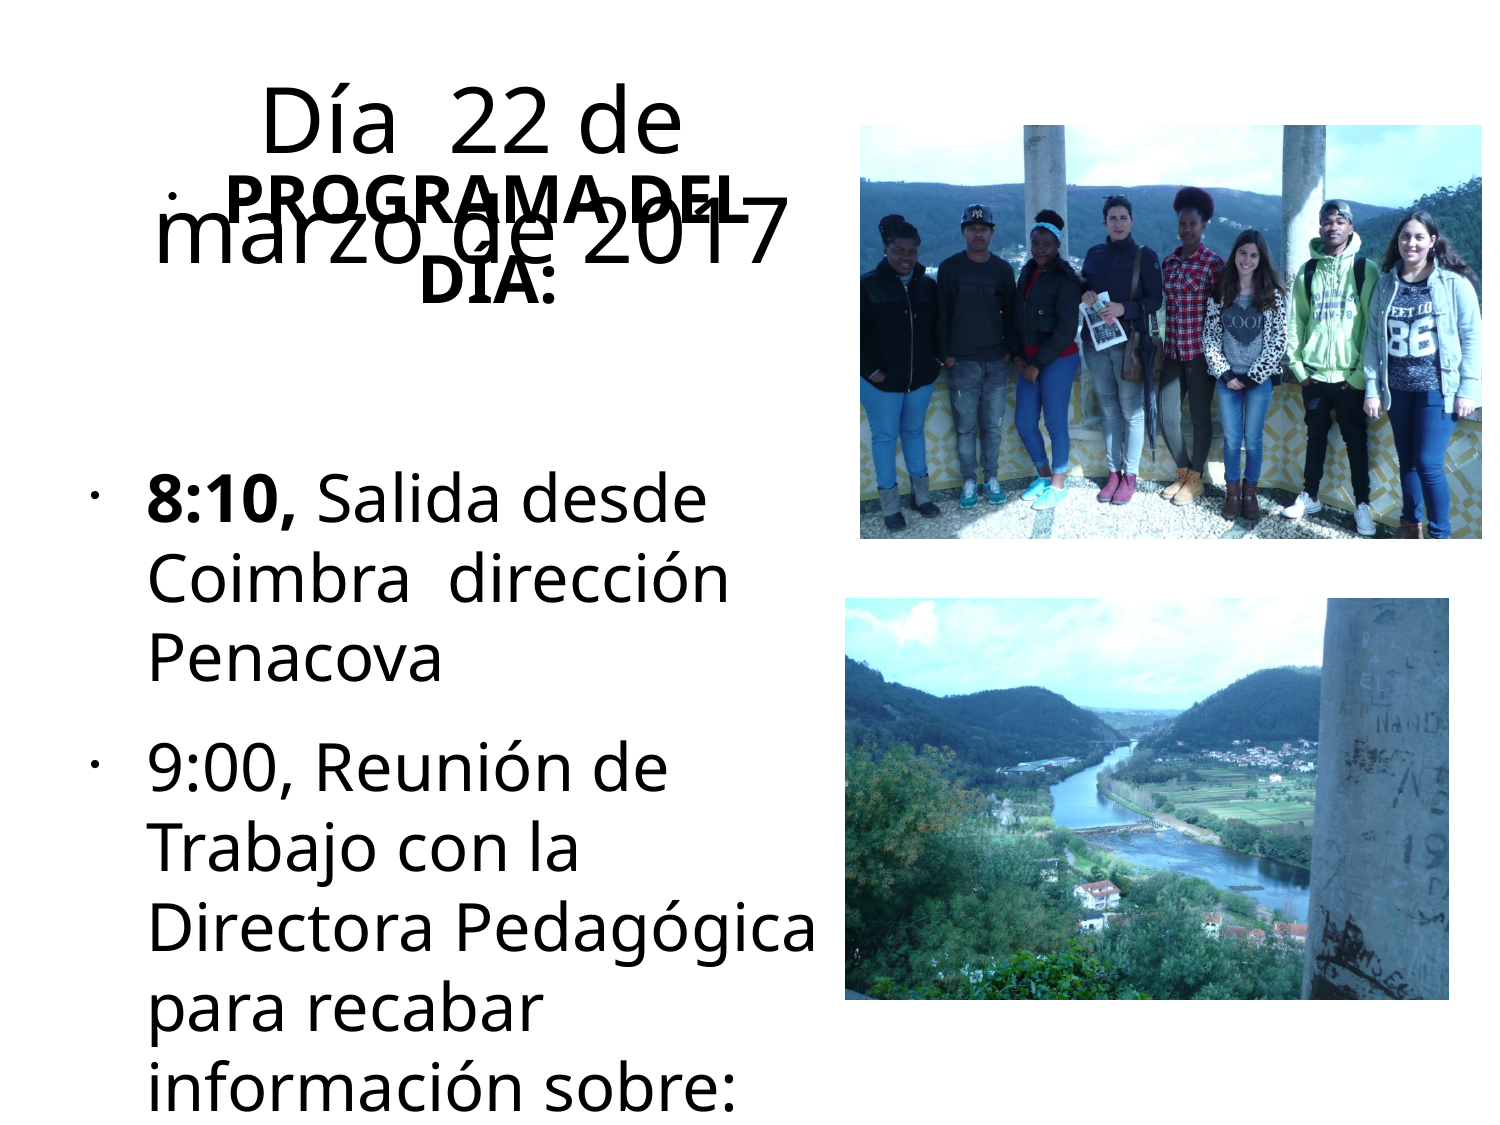

# Día 22 de marzo de 2017
PROGRAMA DEL DÍA:
8:10, Salida desde Coimbra dirección Penacova
9:00, Reunión de Trabajo con la Directora Pedagógica para recabar información sobre:
Metodología .
Actividades y agrupamiento
Tiempos, espacios y recursos.
Evaluación.
Programación didáctica
11:00 Visita a diferentes aulas del Centro para observar el funcionamiento de los grupos.
12:00 Almuerzo
14:00 Visita guiada a Penacova con el grupo de Turismo, conociendo los principales lugares de interés de la localidad.
17:00 Regreso a Coimbra